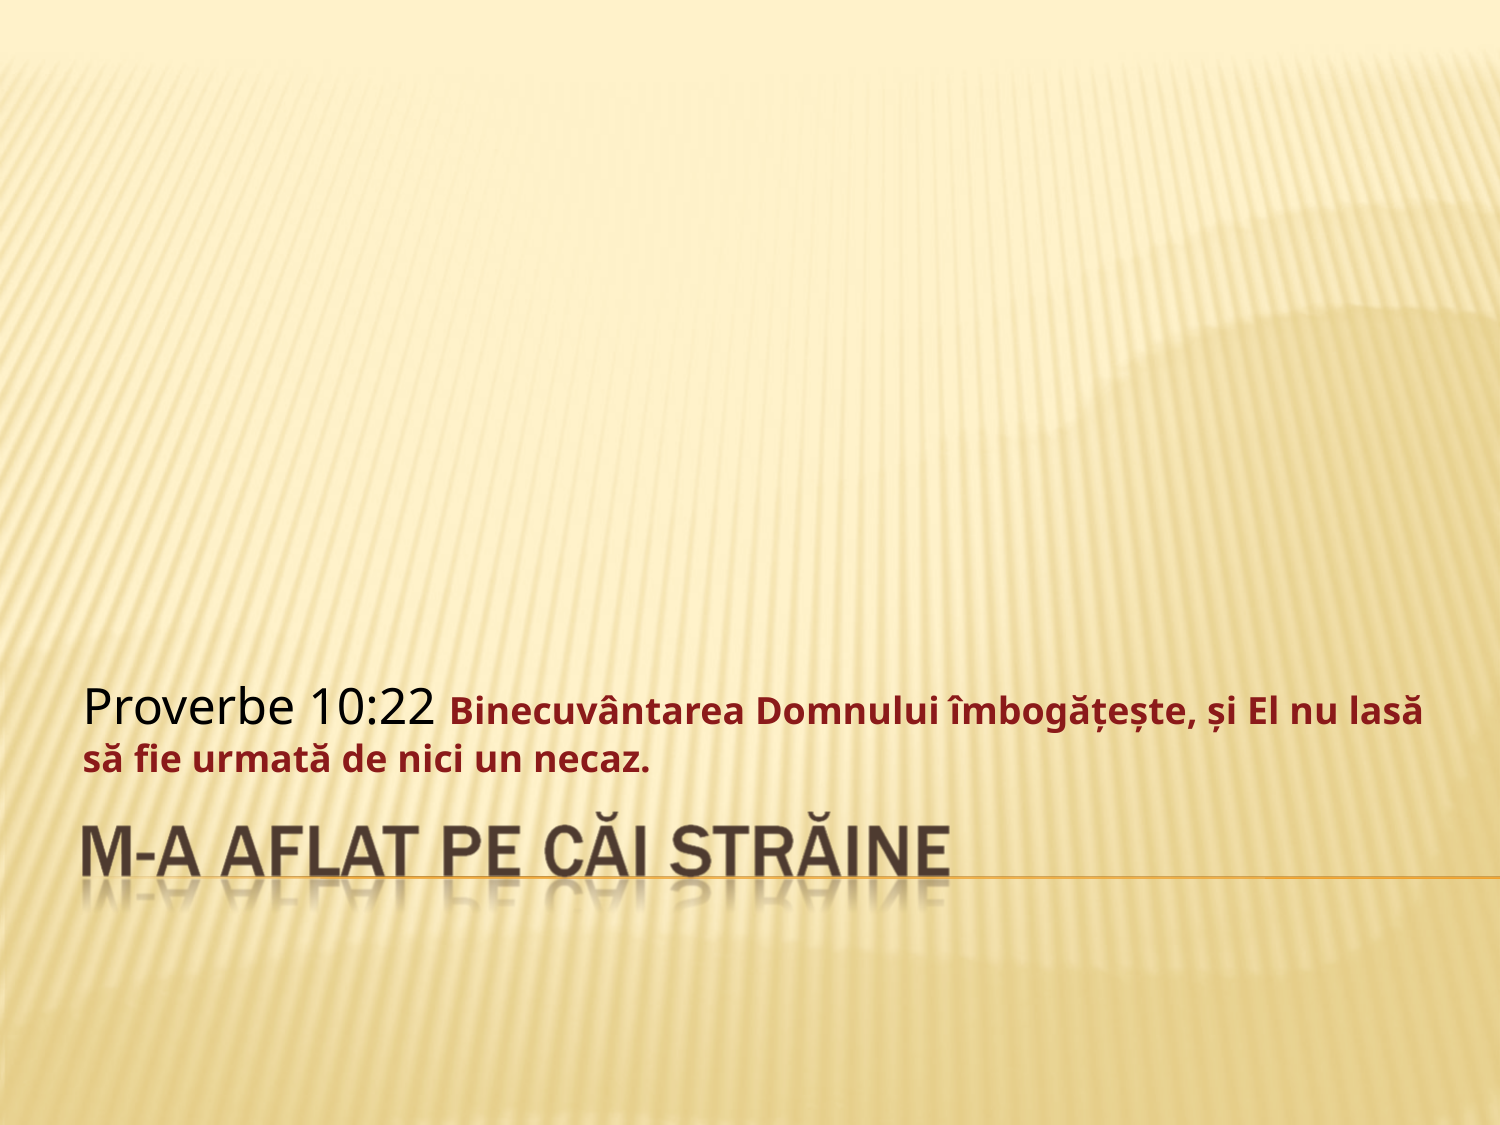

Proverbe 10:22 Binecuvântarea Domnului îmbogăţeşte, şi El nu lasă să fie urmată de nici un necaz.